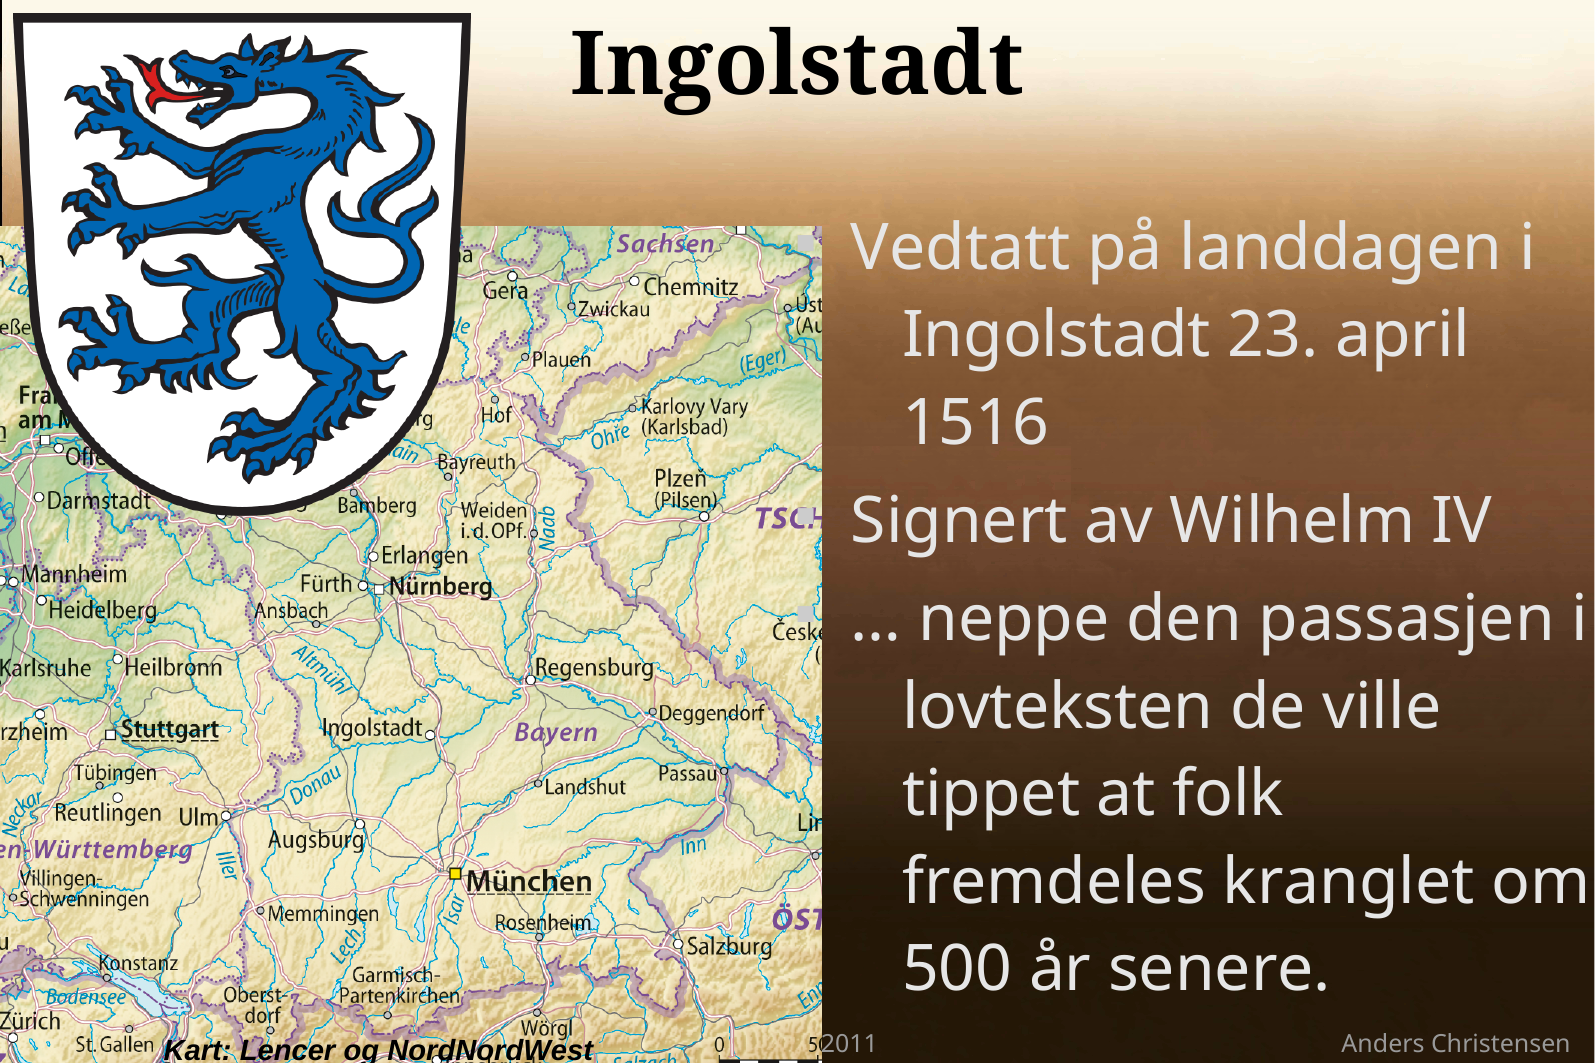

# Ingolstadt
Vedtatt på landdagen i Ingolstadt 23. april 1516
Signert av Wilhelm IV
… neppe den passasjen i lovteksten de ville tippet at folk fremdeles kranglet om 500 år senere.
Kart: Lencer og NordNordWest